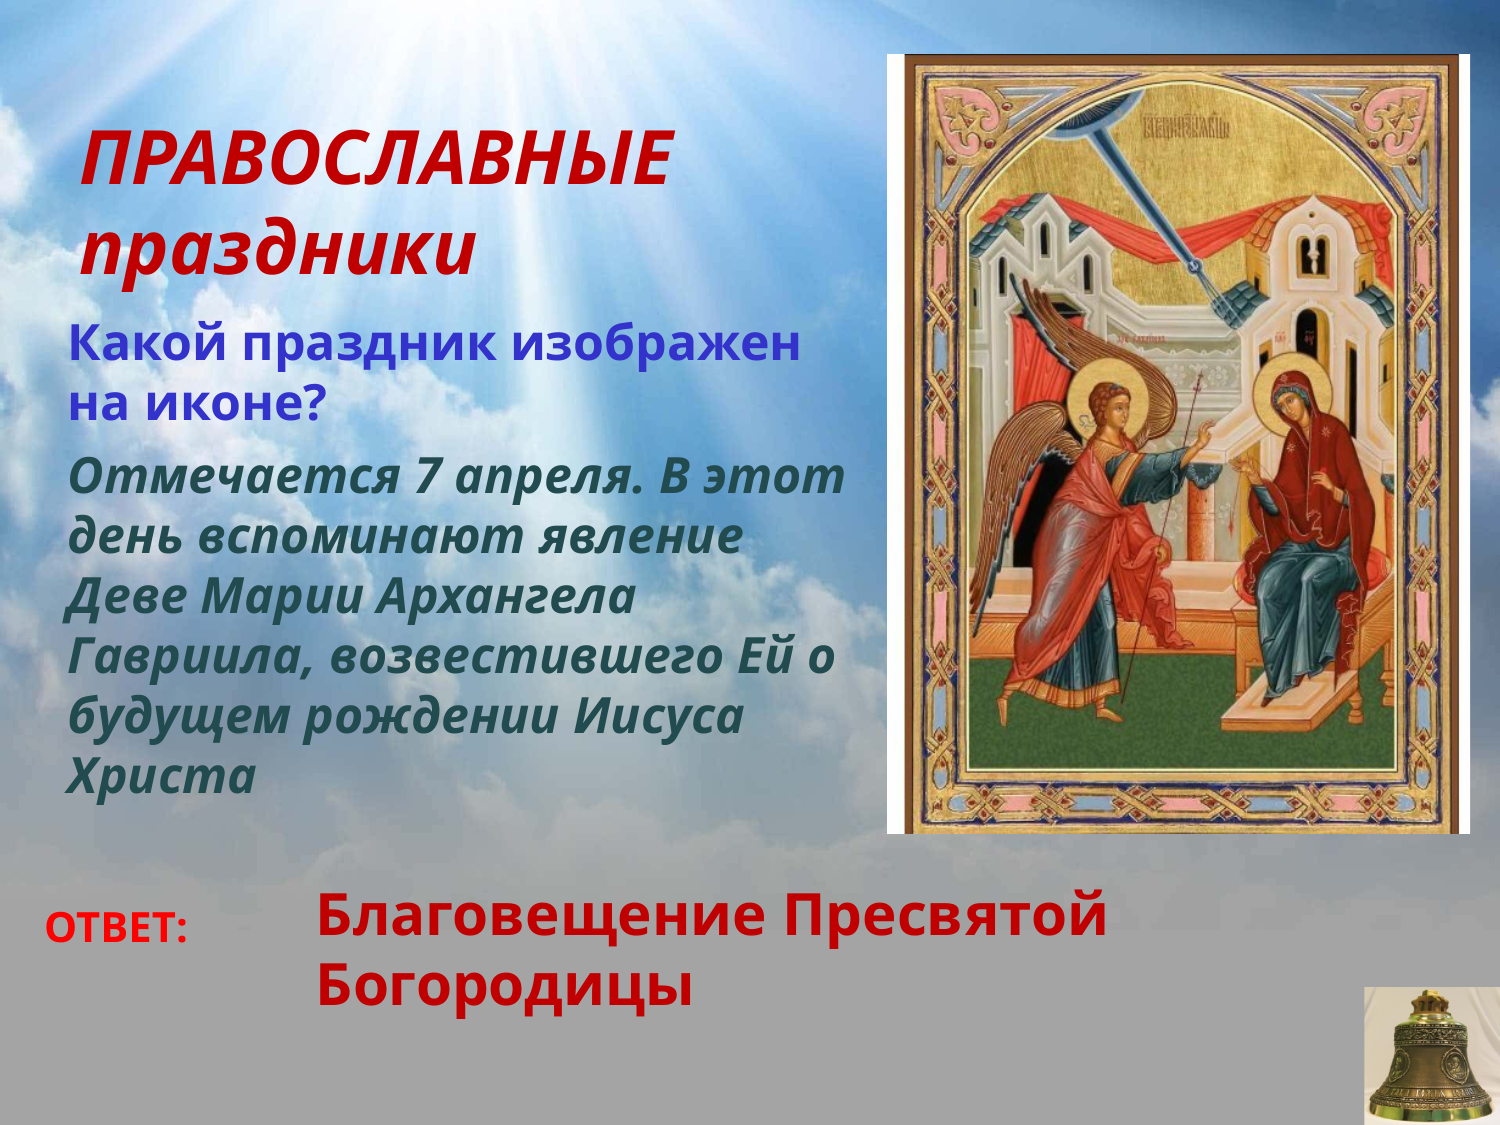

ПРАВОСЛАВНЫЕ праздники
Какой праздник изображен на иконе?
Отмечается 7 апреля. В этот день вспоминают явление Деве Марии Архангела Гавриила, возвестившего Ей о будущем рождении Иисуса Христа
Благовещение Пресвятой Богородицы
ОТВЕТ: